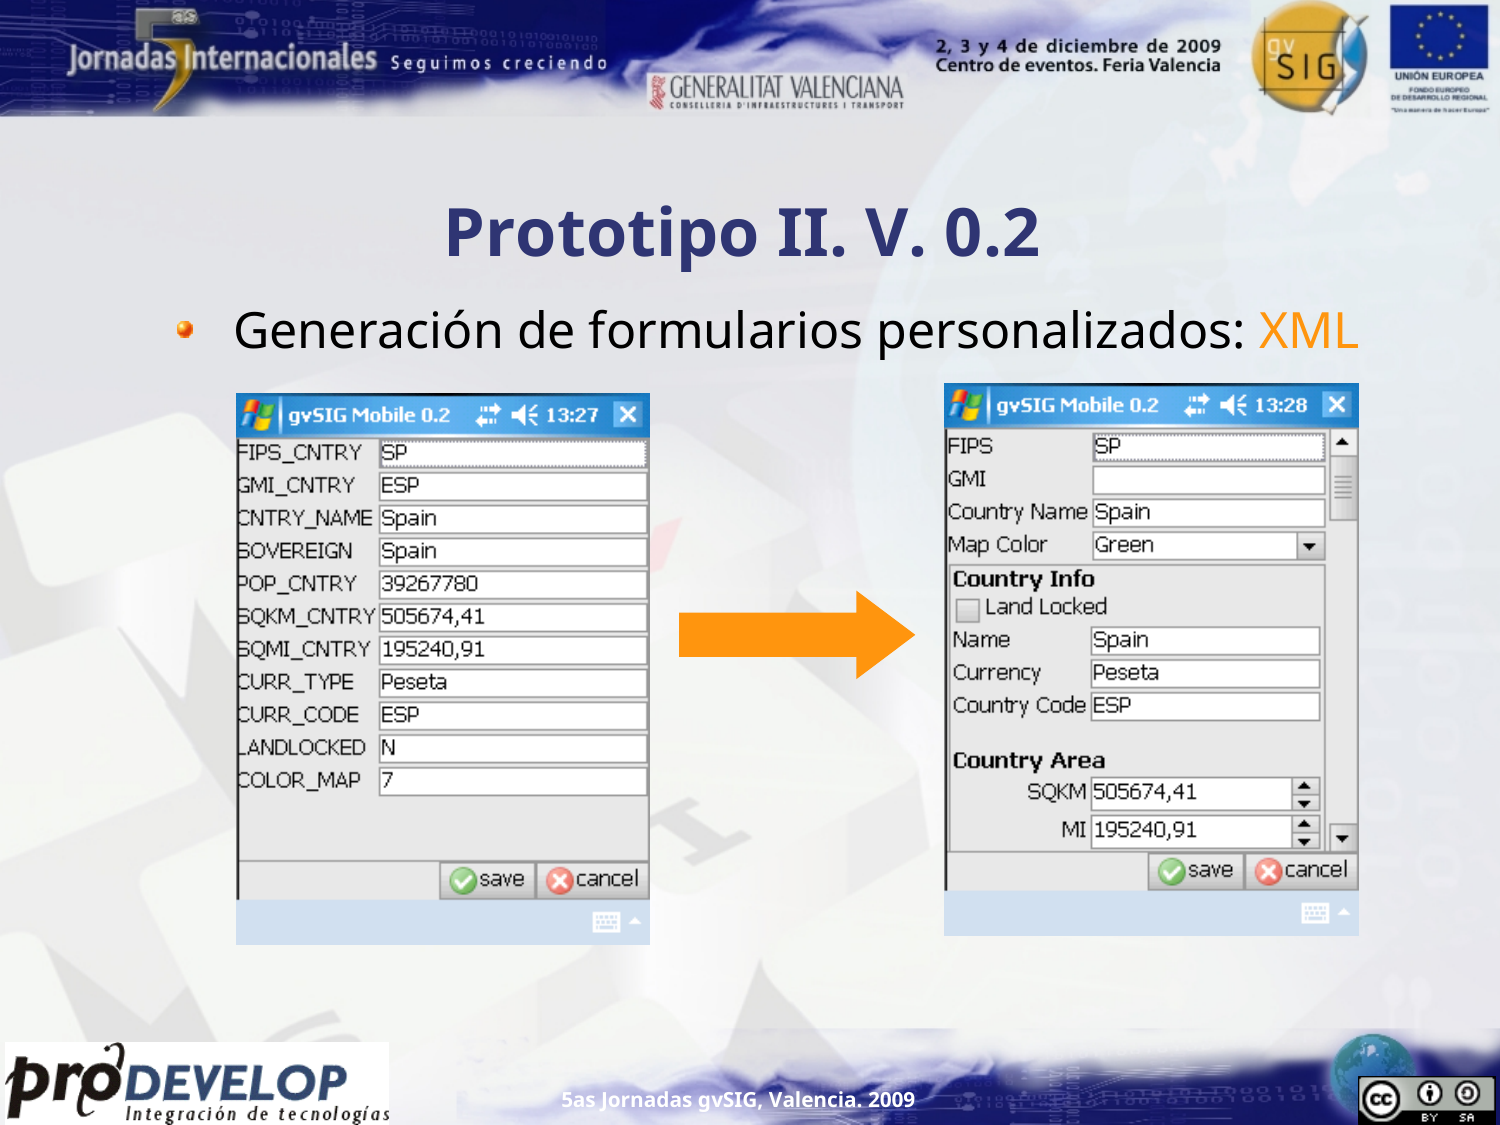

# Prototipo II. V. 0.2
Generación de formularios personalizados: XML
25/10/2006
10
Plan Difusión Interna gvSIG v. 2.0